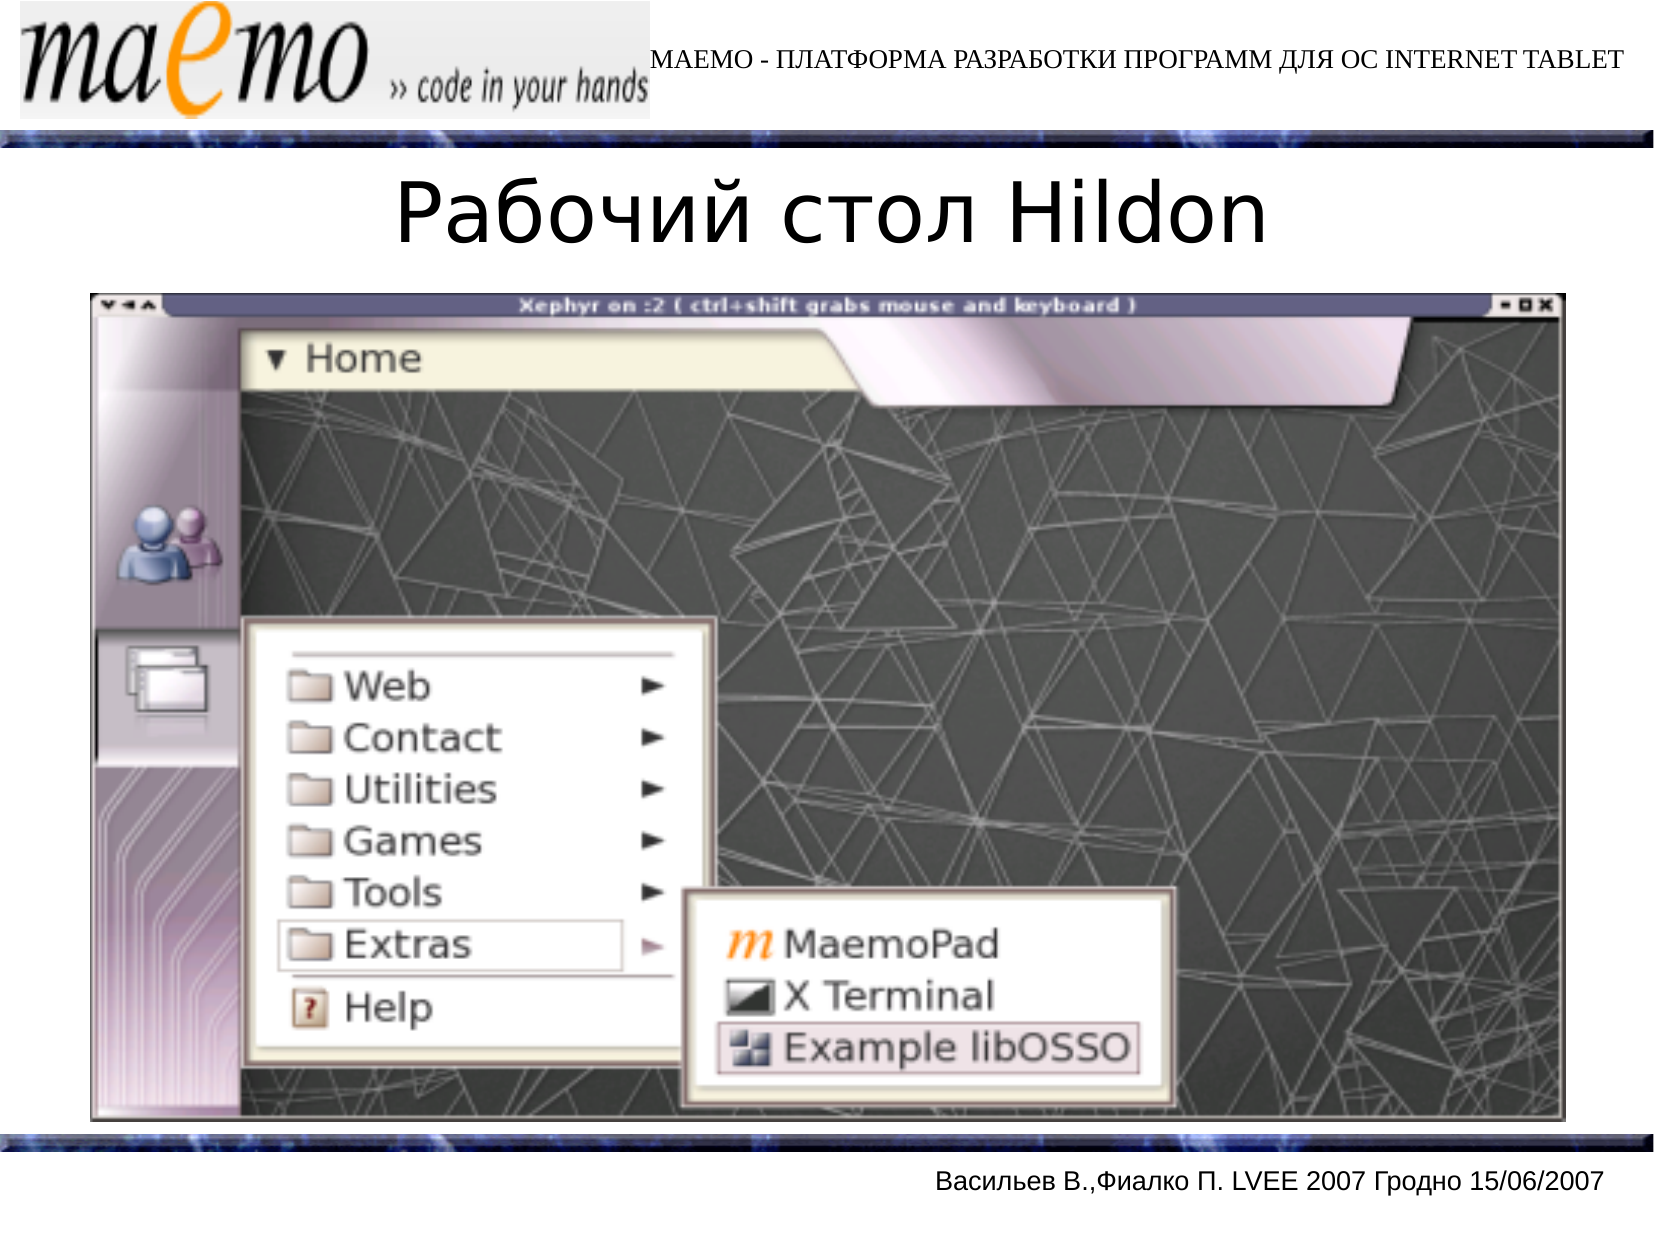

# MAEMO - ПЛАТФОРМА РАЗРАБОТКИ ПРОГРАММ ДЛЯ ОС INTERNET TABLET
Рабочий стол Hildon
Васильев В.,Фиалко П. LVEE 2007 Гродно 15/06/2007